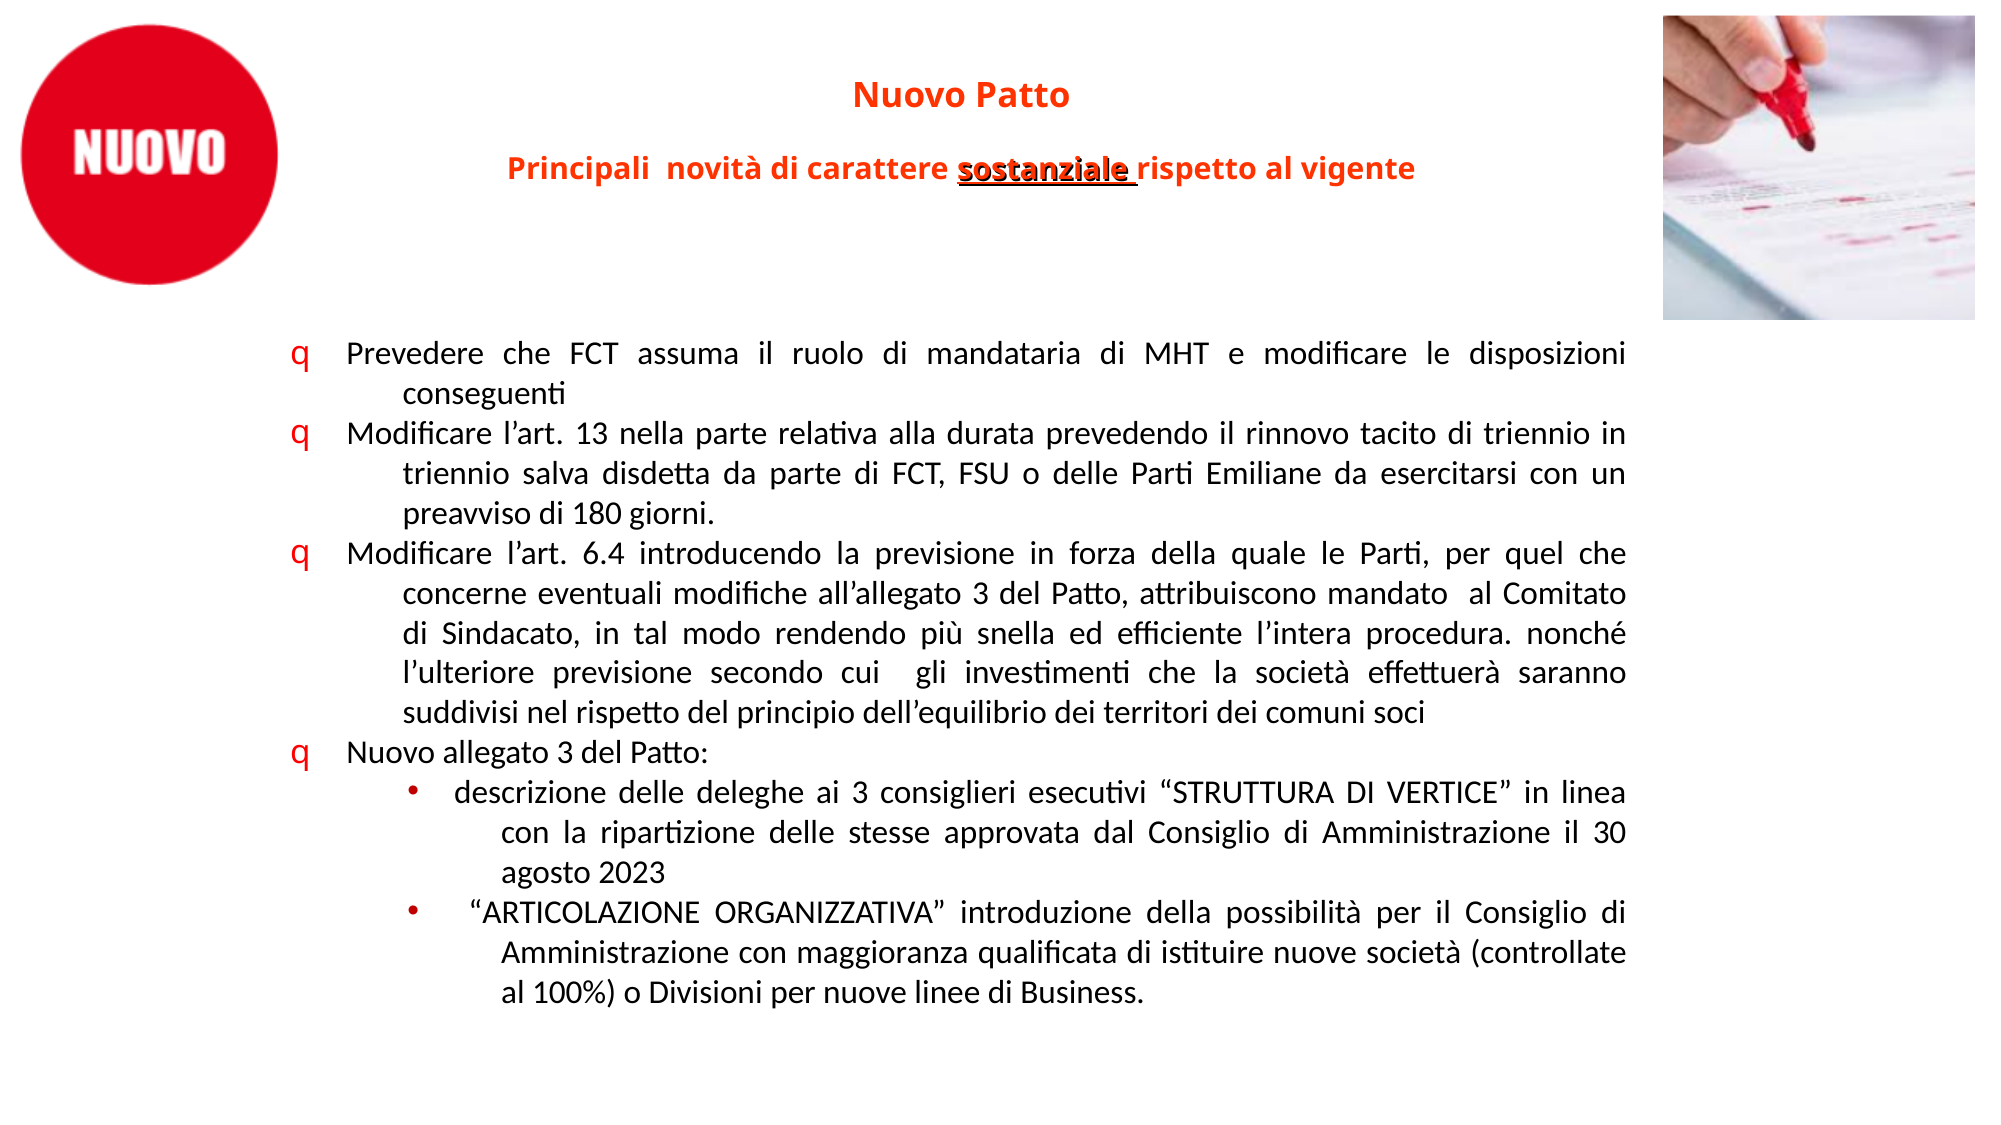

# Nuovo Patto Principali novità di carattere sostanziale rispetto al vigente
Prevedere che FCT assuma il ruolo di mandataria di MHT e modificare le disposizioni conseguenti
Modificare l’art. 13 nella parte relativa alla durata prevedendo il rinnovo tacito di triennio in triennio salva disdetta da parte di FCT, FSU o delle Parti Emiliane da esercitarsi con un preavviso di 180 giorni.
Modificare l’art. 6.4 introducendo la previsione in forza della quale le Parti, per quel che concerne eventuali modifiche all’allegato 3 del Patto, attribuiscono mandato al Comitato di Sindacato, in tal modo rendendo più snella ed efficiente l’intera procedura. nonché l’ulteriore previsione secondo cui gli investimenti che la società effettuerà saranno suddivisi nel rispetto del principio dell’equilibrio dei territori dei comuni soci
Nuovo allegato 3 del Patto:
descrizione delle deleghe ai 3 consiglieri esecutivi “STRUTTURA DI VERTICE” in linea con la ripartizione delle stesse approvata dal Consiglio di Amministrazione il 30 agosto 2023
 “ARTICOLAZIONE ORGANIZZATIVA” introduzione della possibilità per il Consiglio di Amministrazione con maggioranza qualificata di istituire nuove società (controllate al 100%) o Divisioni per nuove linee di Business.